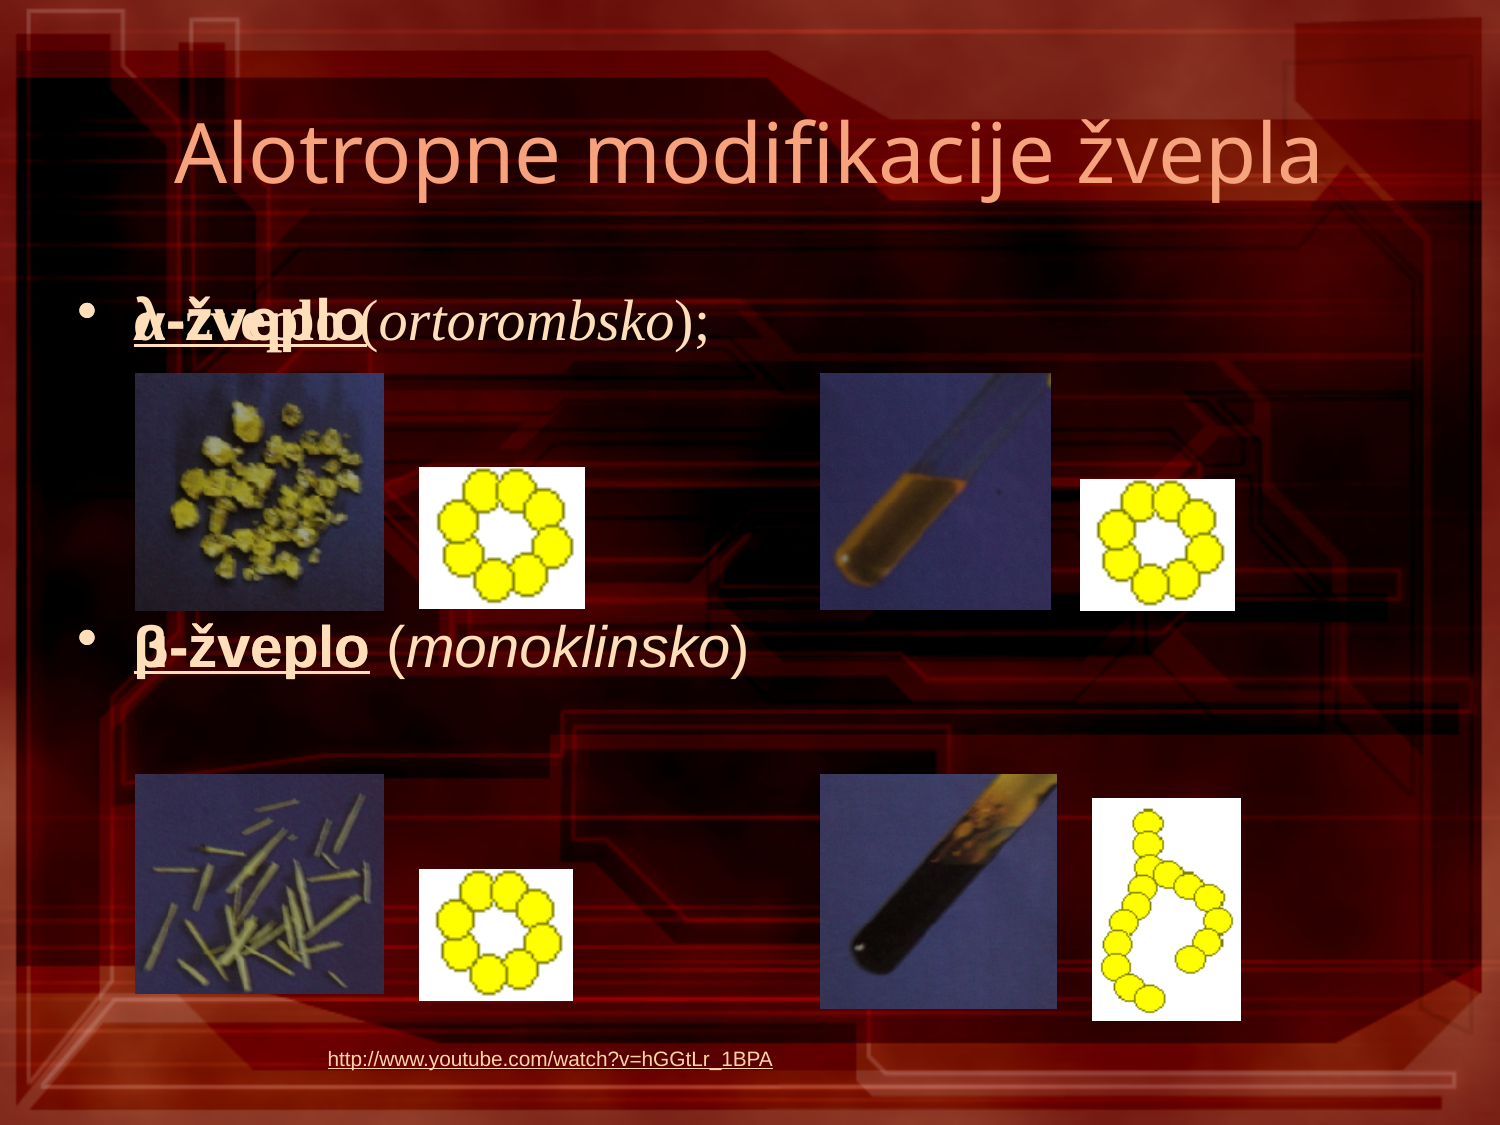

# Alotropne modifikacije žvepla
α-žveplo (ortorombsko);
β-žveplo (monoklinsko)
λ-žveplo
μ-žveplo
http://www.youtube.com/watch?v=hGGtLr_1BPA